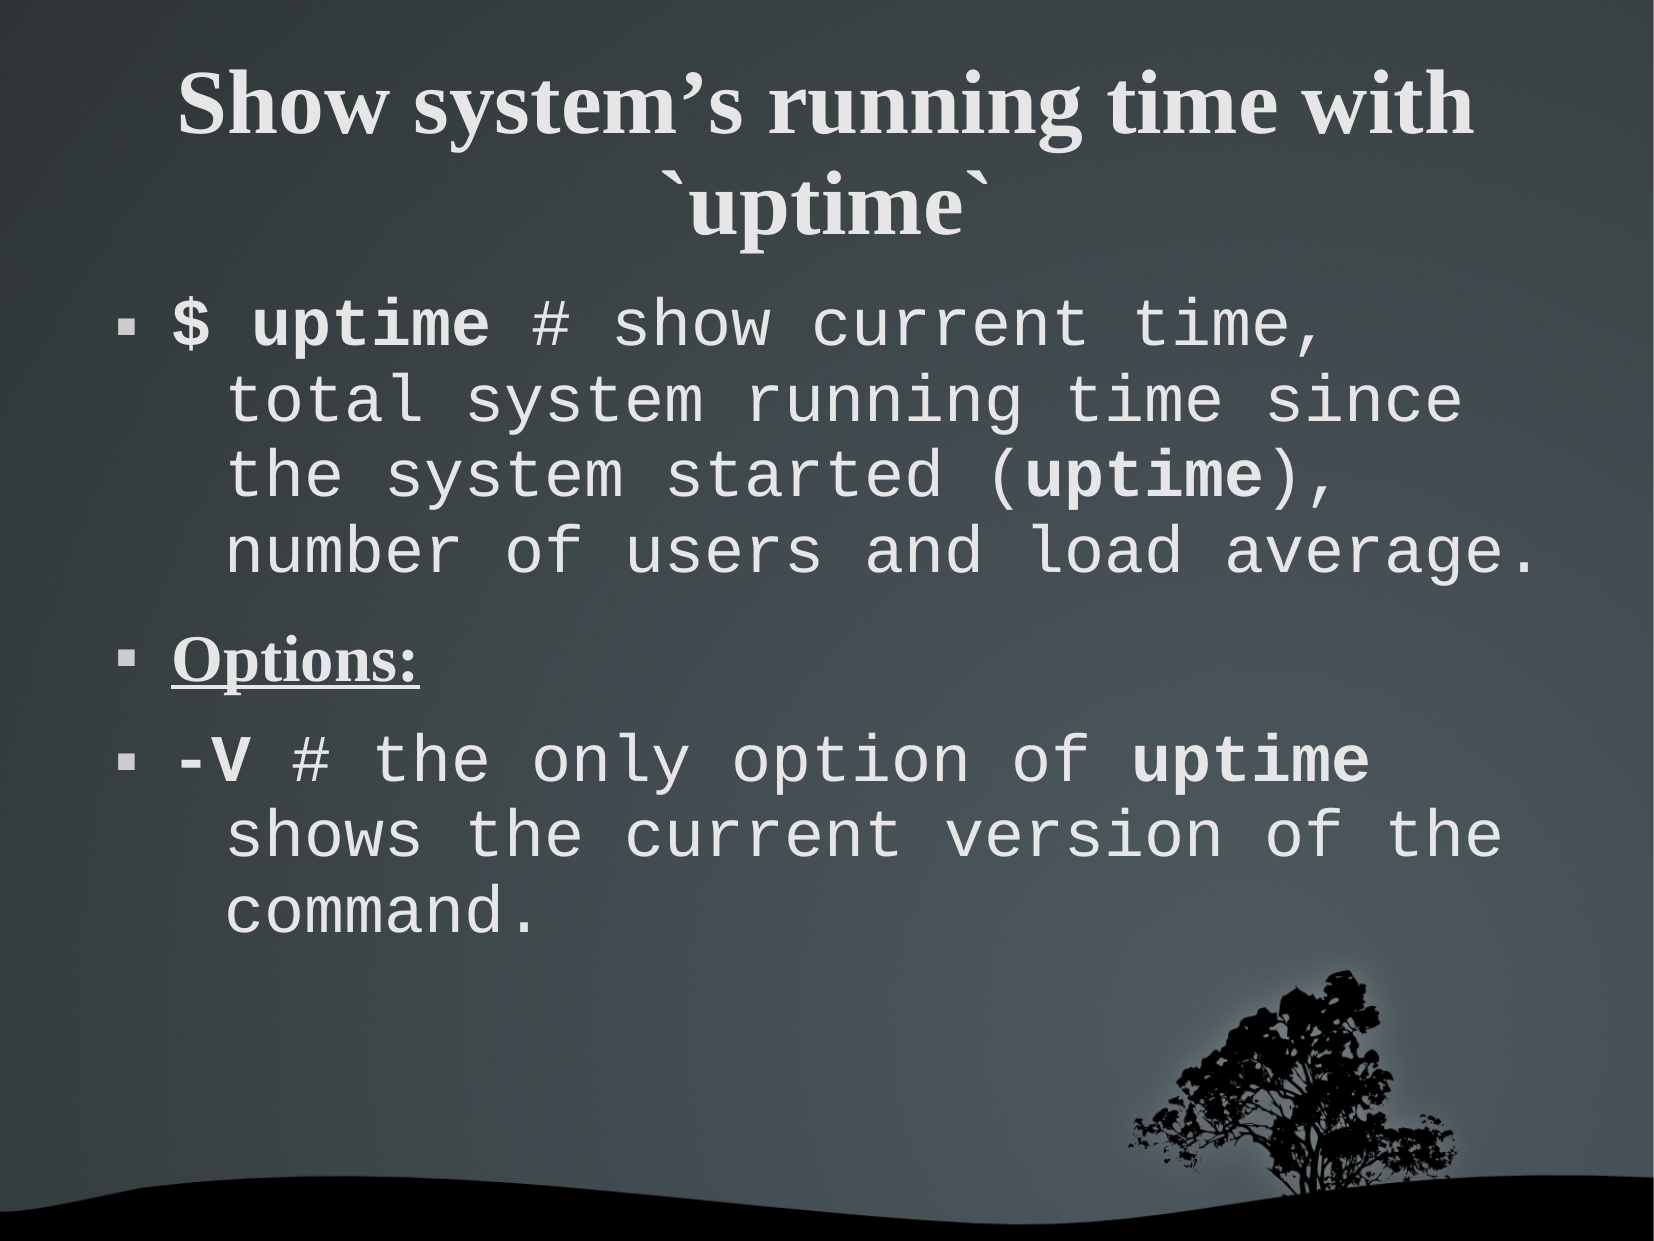

# Show system’s running time with `uptime`
$ uptime # show current time, total system running time since the system started (uptime), number of users and load average.
Options:
-V # the only option of uptime shows the current version of the command.